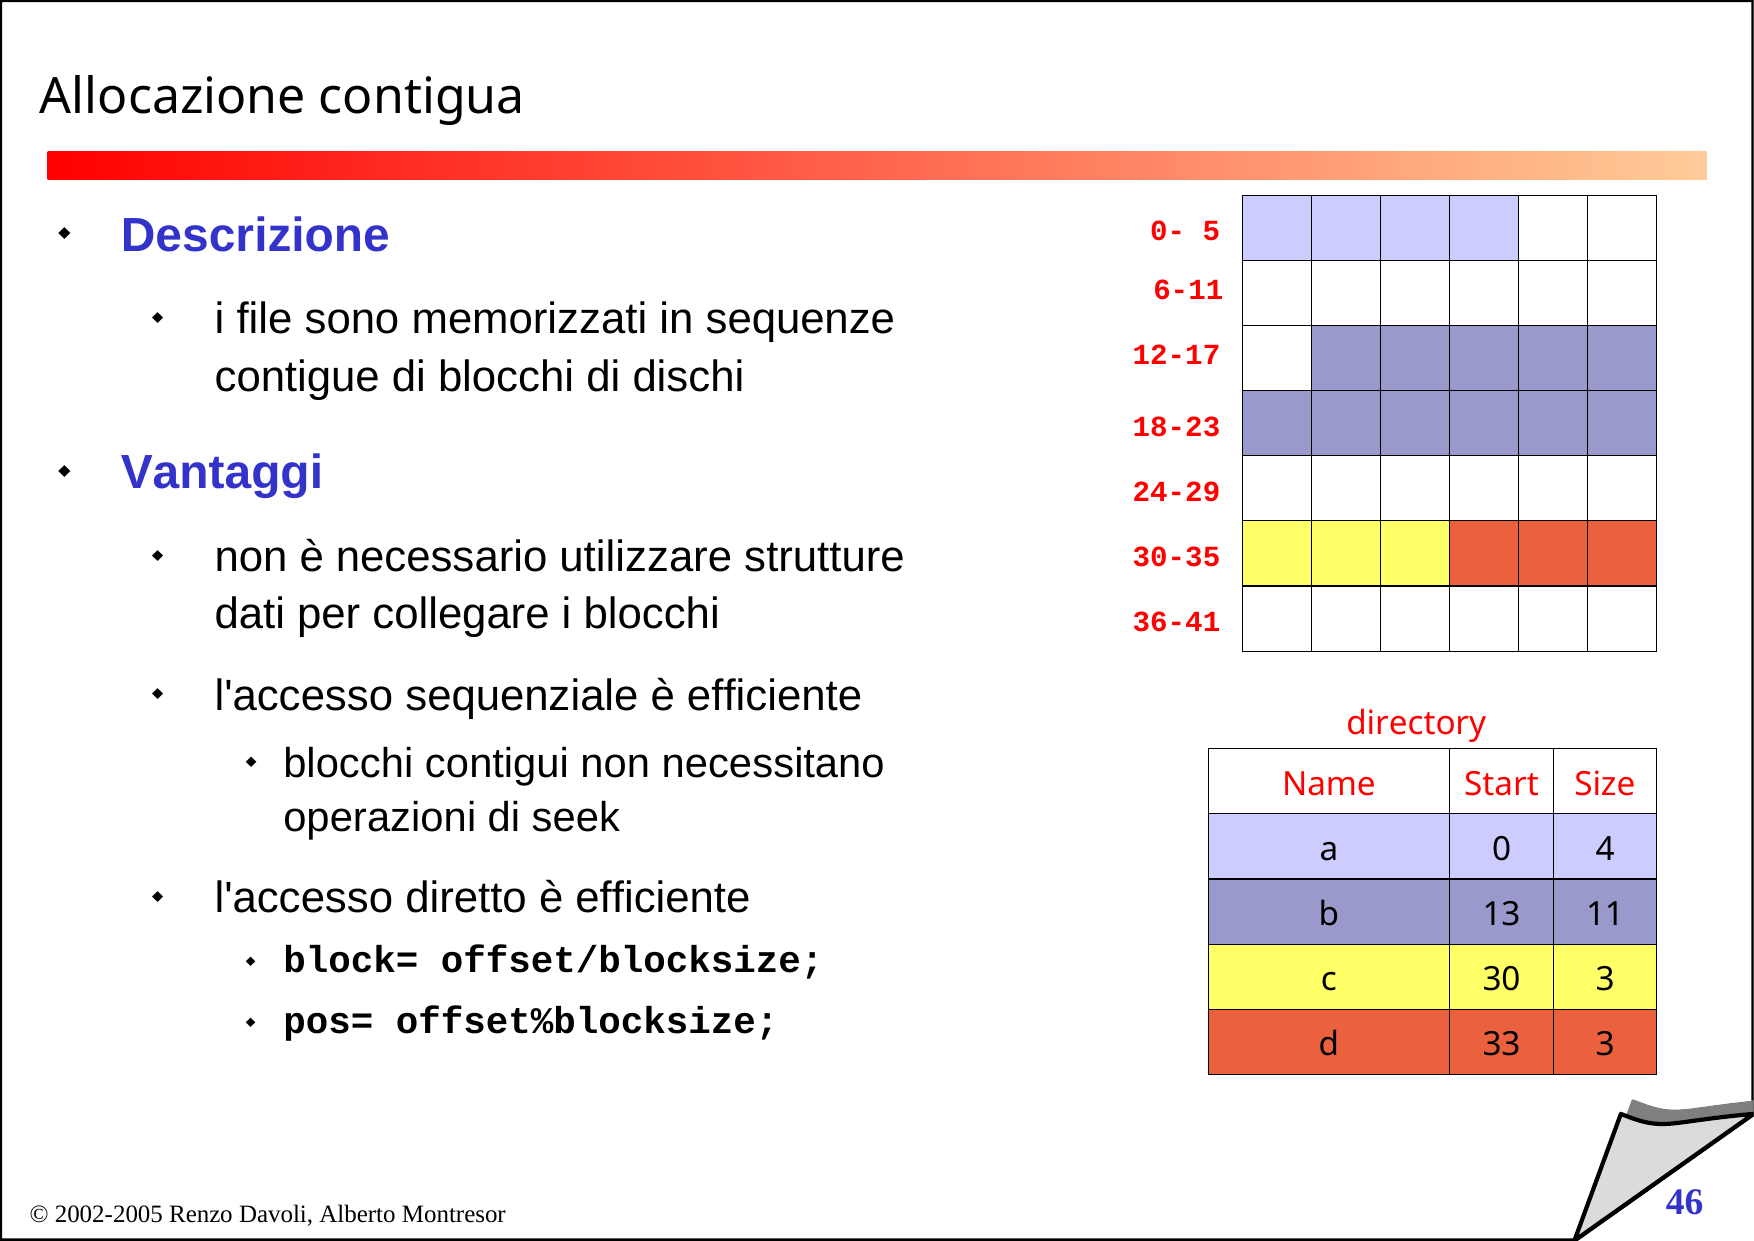

# Allocazione contigua
Descrizione
i file sono memorizzati in sequenze
contigue di blocchi di dischi
Vantaggi
non è necessario utilizzare strutture
dati per collegare i blocchi
l'accesso sequenziale è efficiente
blocchi contigui non necessitano
operazioni di seek
l'accesso diretto è efficiente
block= offset/blocksize;
pos= offset%blocksize;
 0- 5
6-11
12-17
18-23
24-29
30-35
36-41
directory
Name
Start
Size
a
0
4
b
13
11
c
30
3
d
33
3